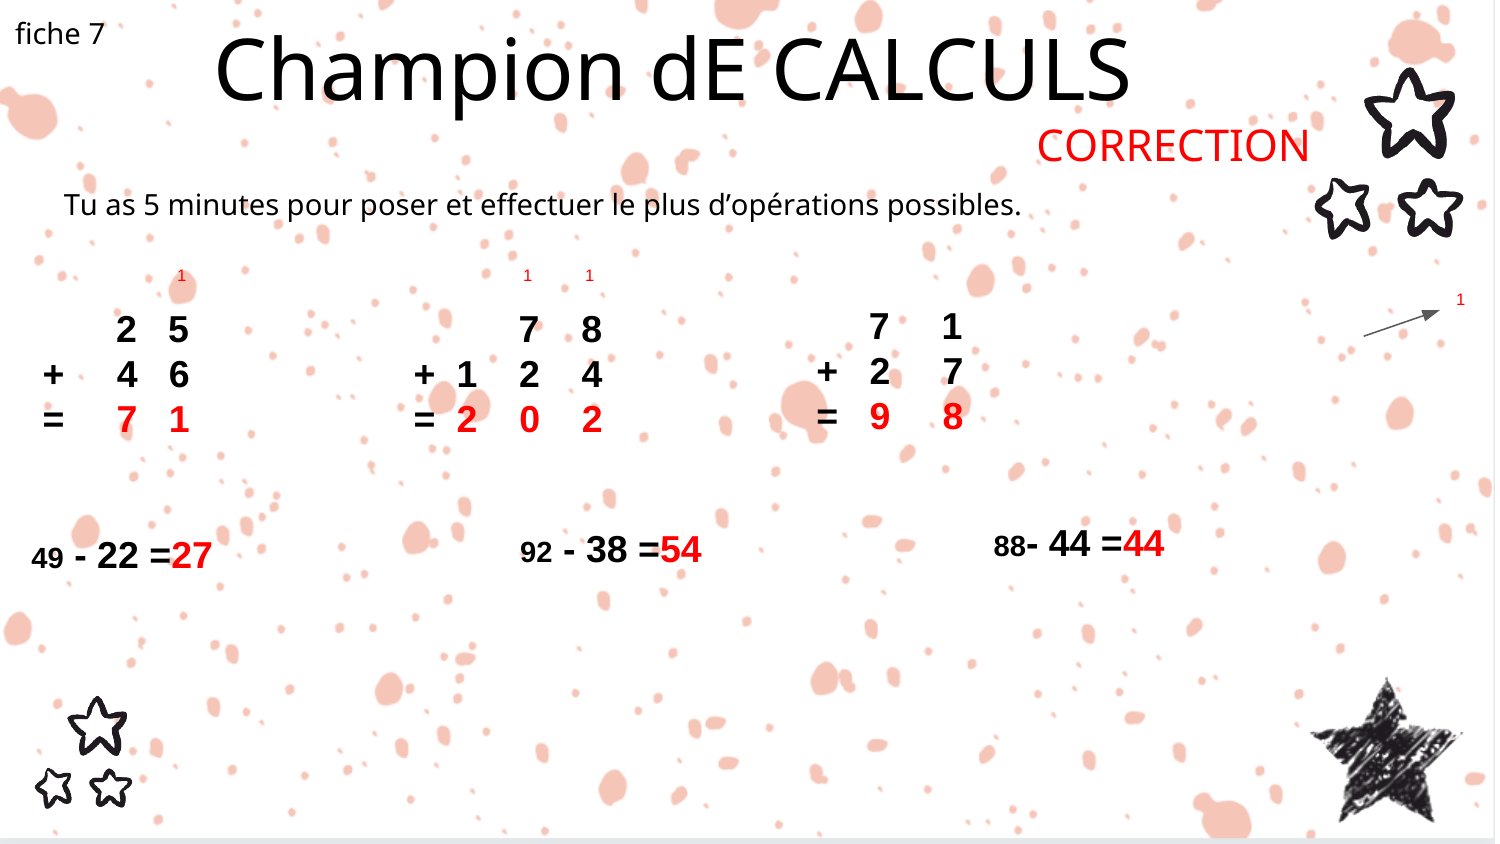

fiche 7
Champion dE CALCULS
CORRECTION
Tu as 5 minutes pour poser et effectuer le plus d’opérations possibles.
1
1
1
1
 7 1
+ 2 7
= 9 8
 2 5
+ 4 6
= 7 1
 7 8
+ 1 2 4
= 2 0 2
 88- 44 =44
 92 - 38 =54
 49 - 22 =27